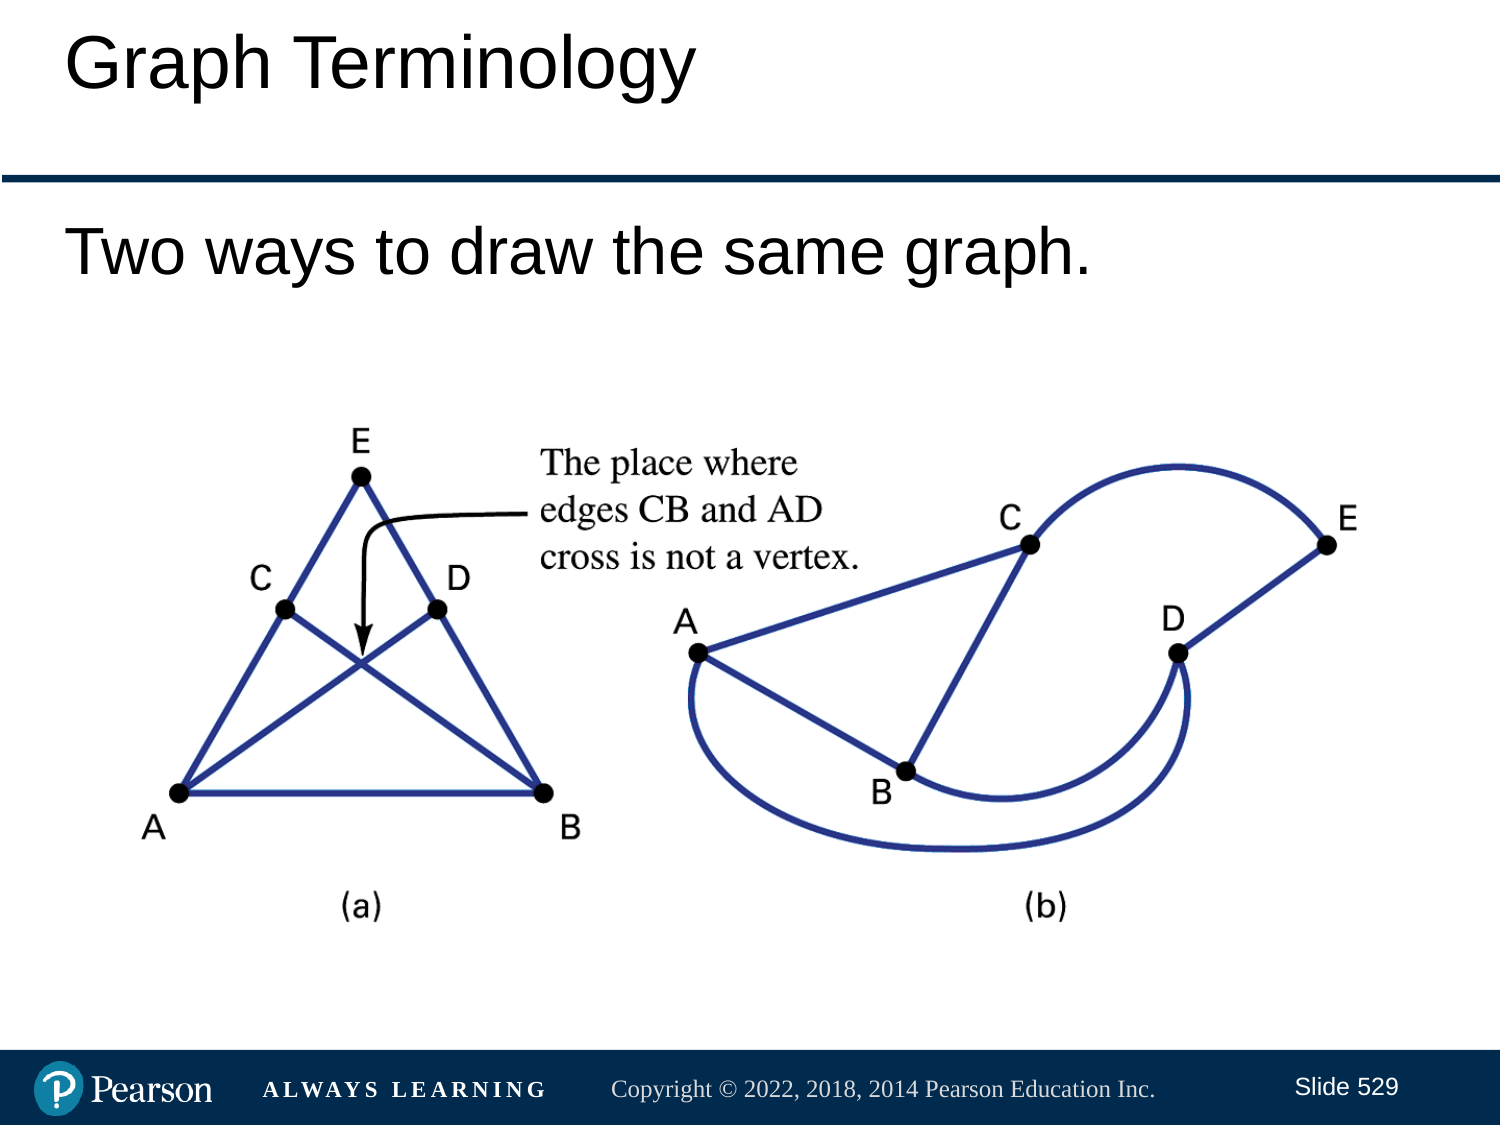

# Graph Terminology
Two ways to draw the same graph.